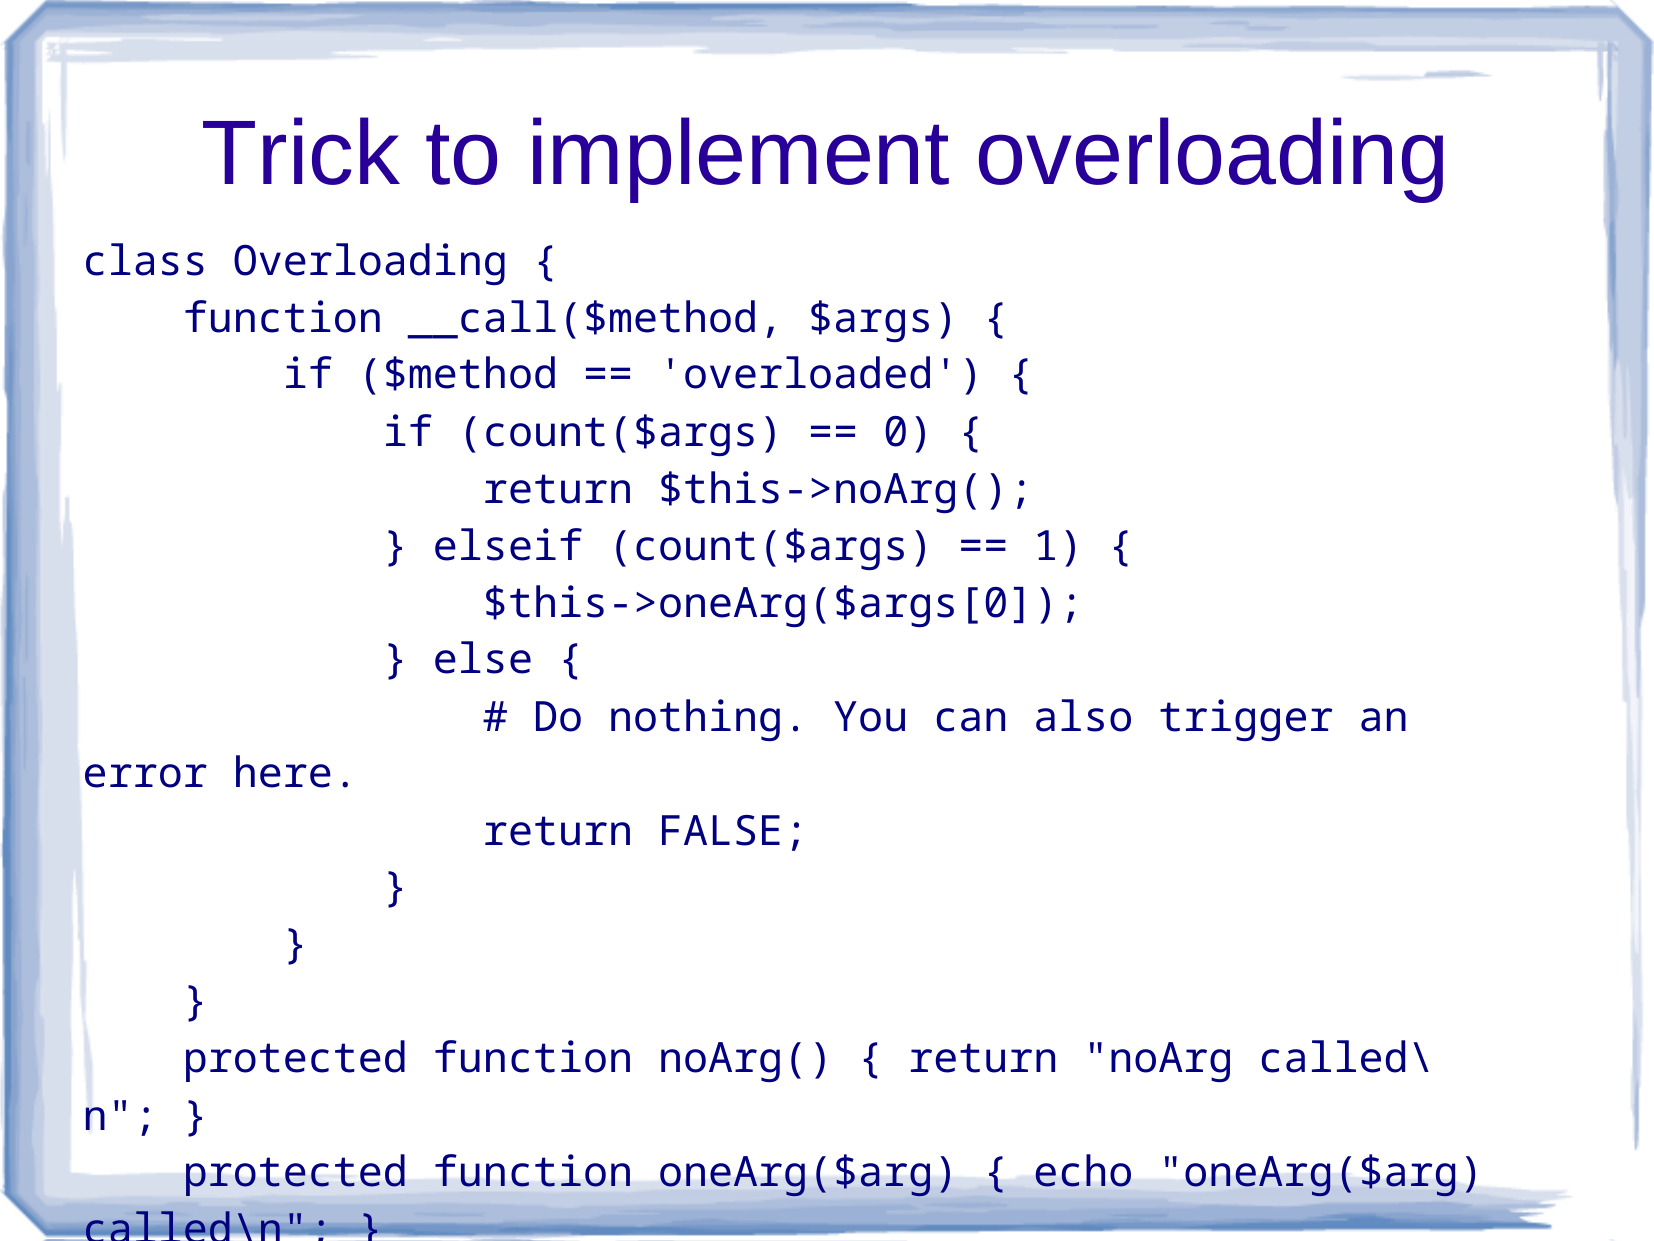

# Trick to implement overloading
class Overloading {
 function __call($method, $args) {
 if ($method == 'overloaded') {
 if (count($args) == 0) {
 return $this->noArg();
 } elseif (count($args) == 1) {
 $this->oneArg($args[0]);
 } else {
 # Do nothing. You can also trigger an error here.
 return FALSE;
 }
 }
 }
 protected function noArg() { return "noArg called\n"; }
 protected function oneArg($arg) { echo "oneArg($arg) called\n"; }
}
$o = new Overloading();
echo $o->overloaded();
$o->overloaded(1);